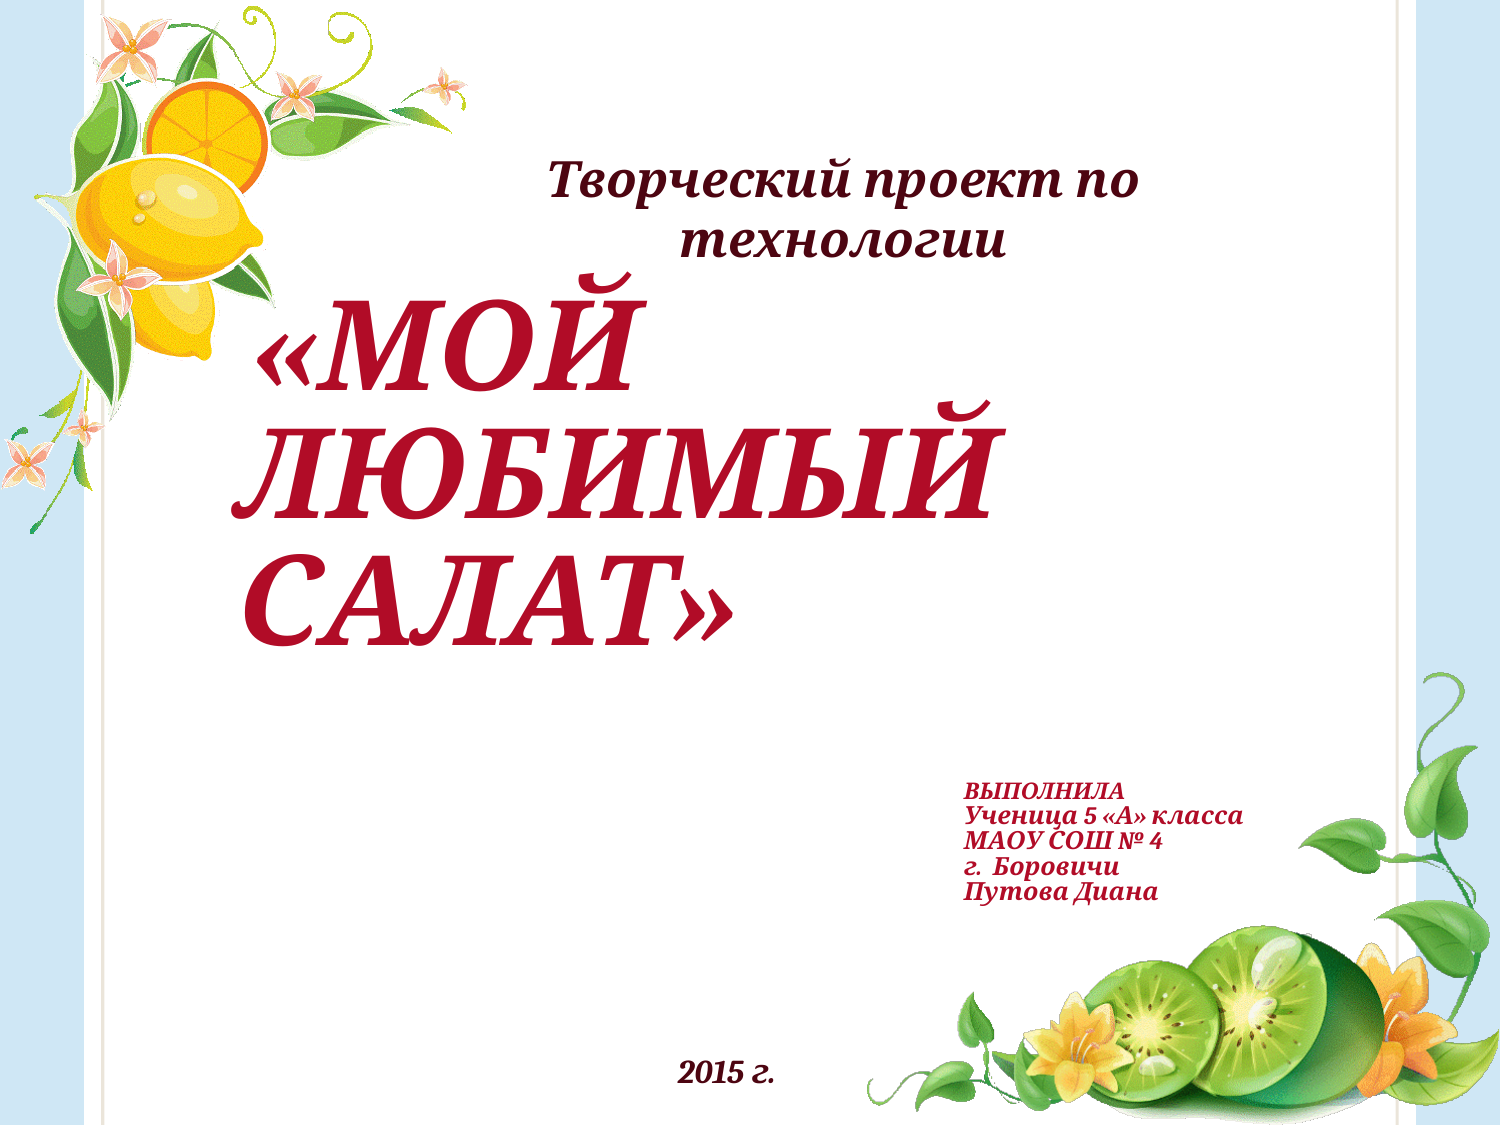

Творческий проект по технологии
# «МОЙ ЛЮБИМЫЙ САЛАТ»
ВЫПОЛНИЛА
Ученица 5 «А» класса
МАОУ СОШ № 4
г. Боровичи
Путова Диана
2015 г.